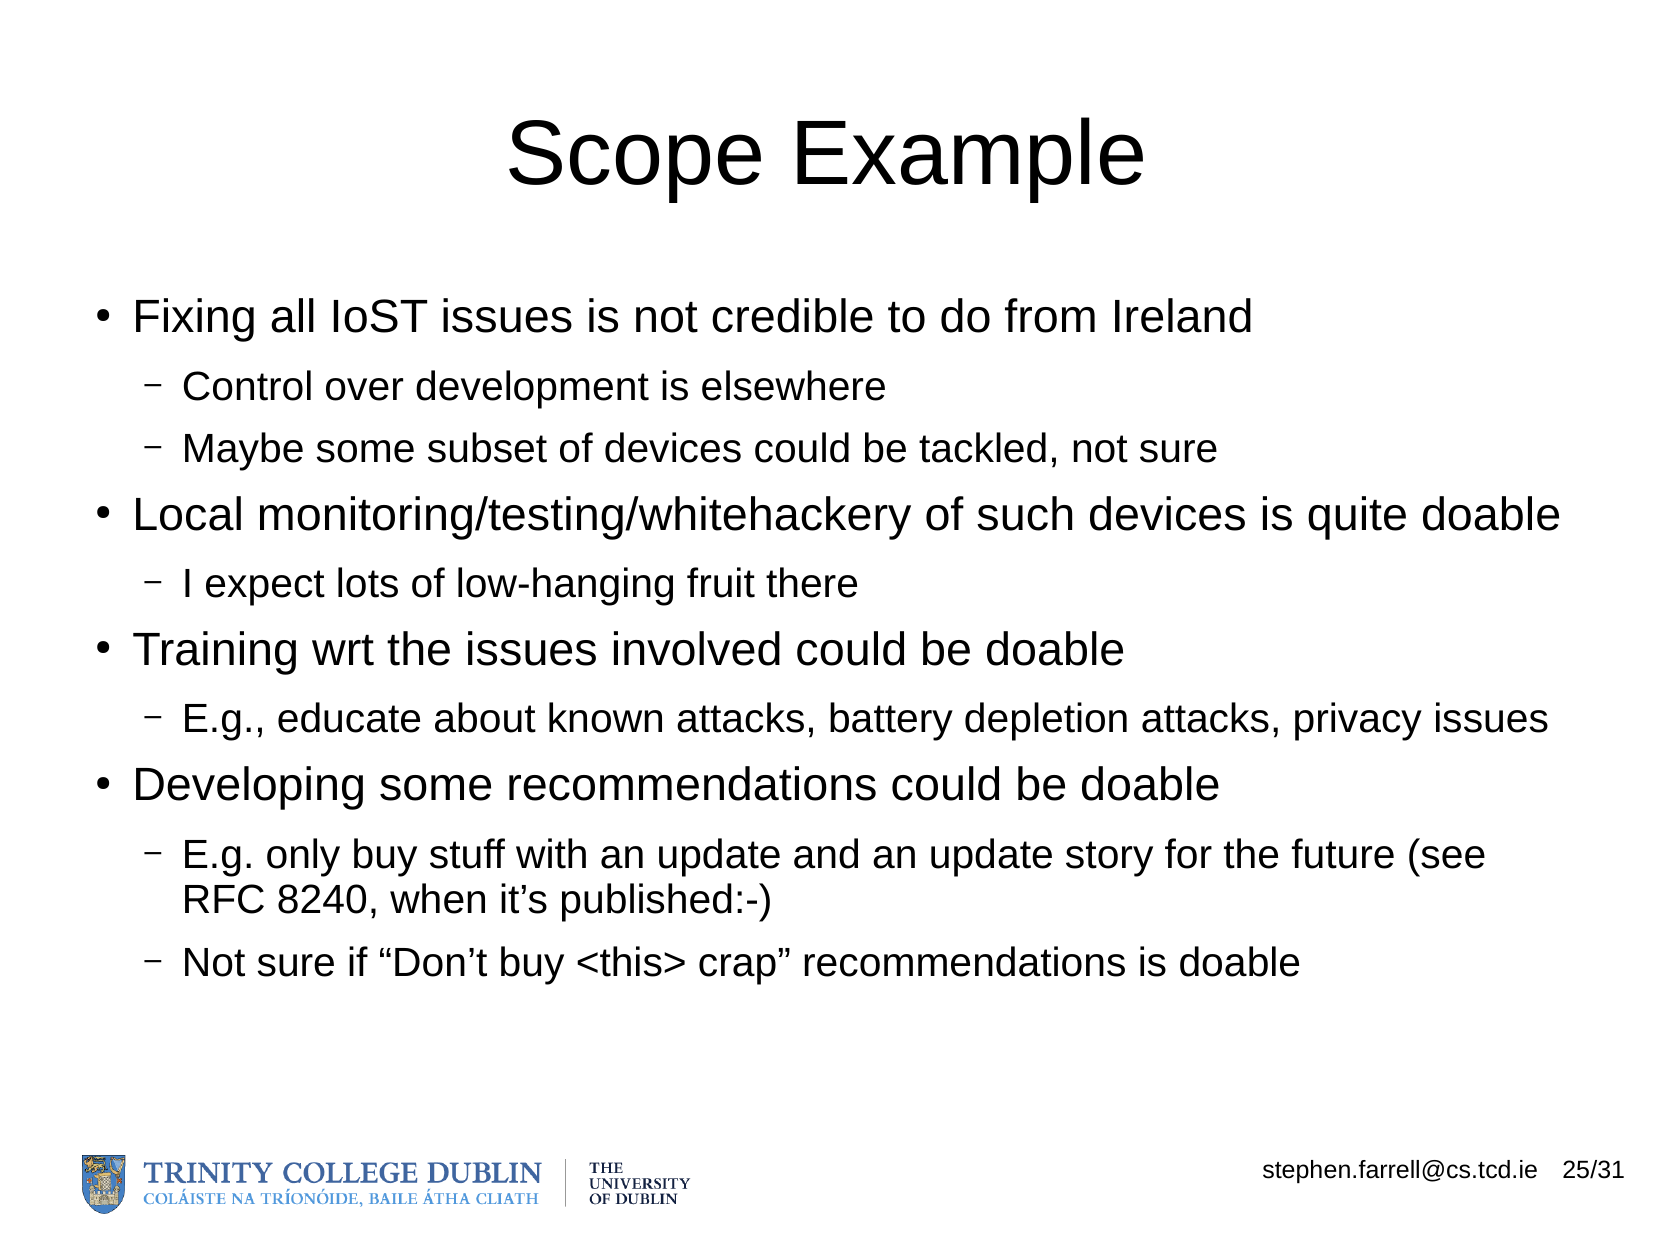

# Scope Example
Fixing all IoST issues is not credible to do from Ireland
Control over development is elsewhere
Maybe some subset of devices could be tackled, not sure
Local monitoring/testing/whitehackery of such devices is quite doable
I expect lots of low-hanging fruit there
Training wrt the issues involved could be doable
E.g., educate about known attacks, battery depletion attacks, privacy issues
Developing some recommendations could be doable
E.g. only buy stuff with an update and an update story for the future (see RFC 8240, when it’s published:-)
Not sure if “Don’t buy <this> crap” recommendations is doable